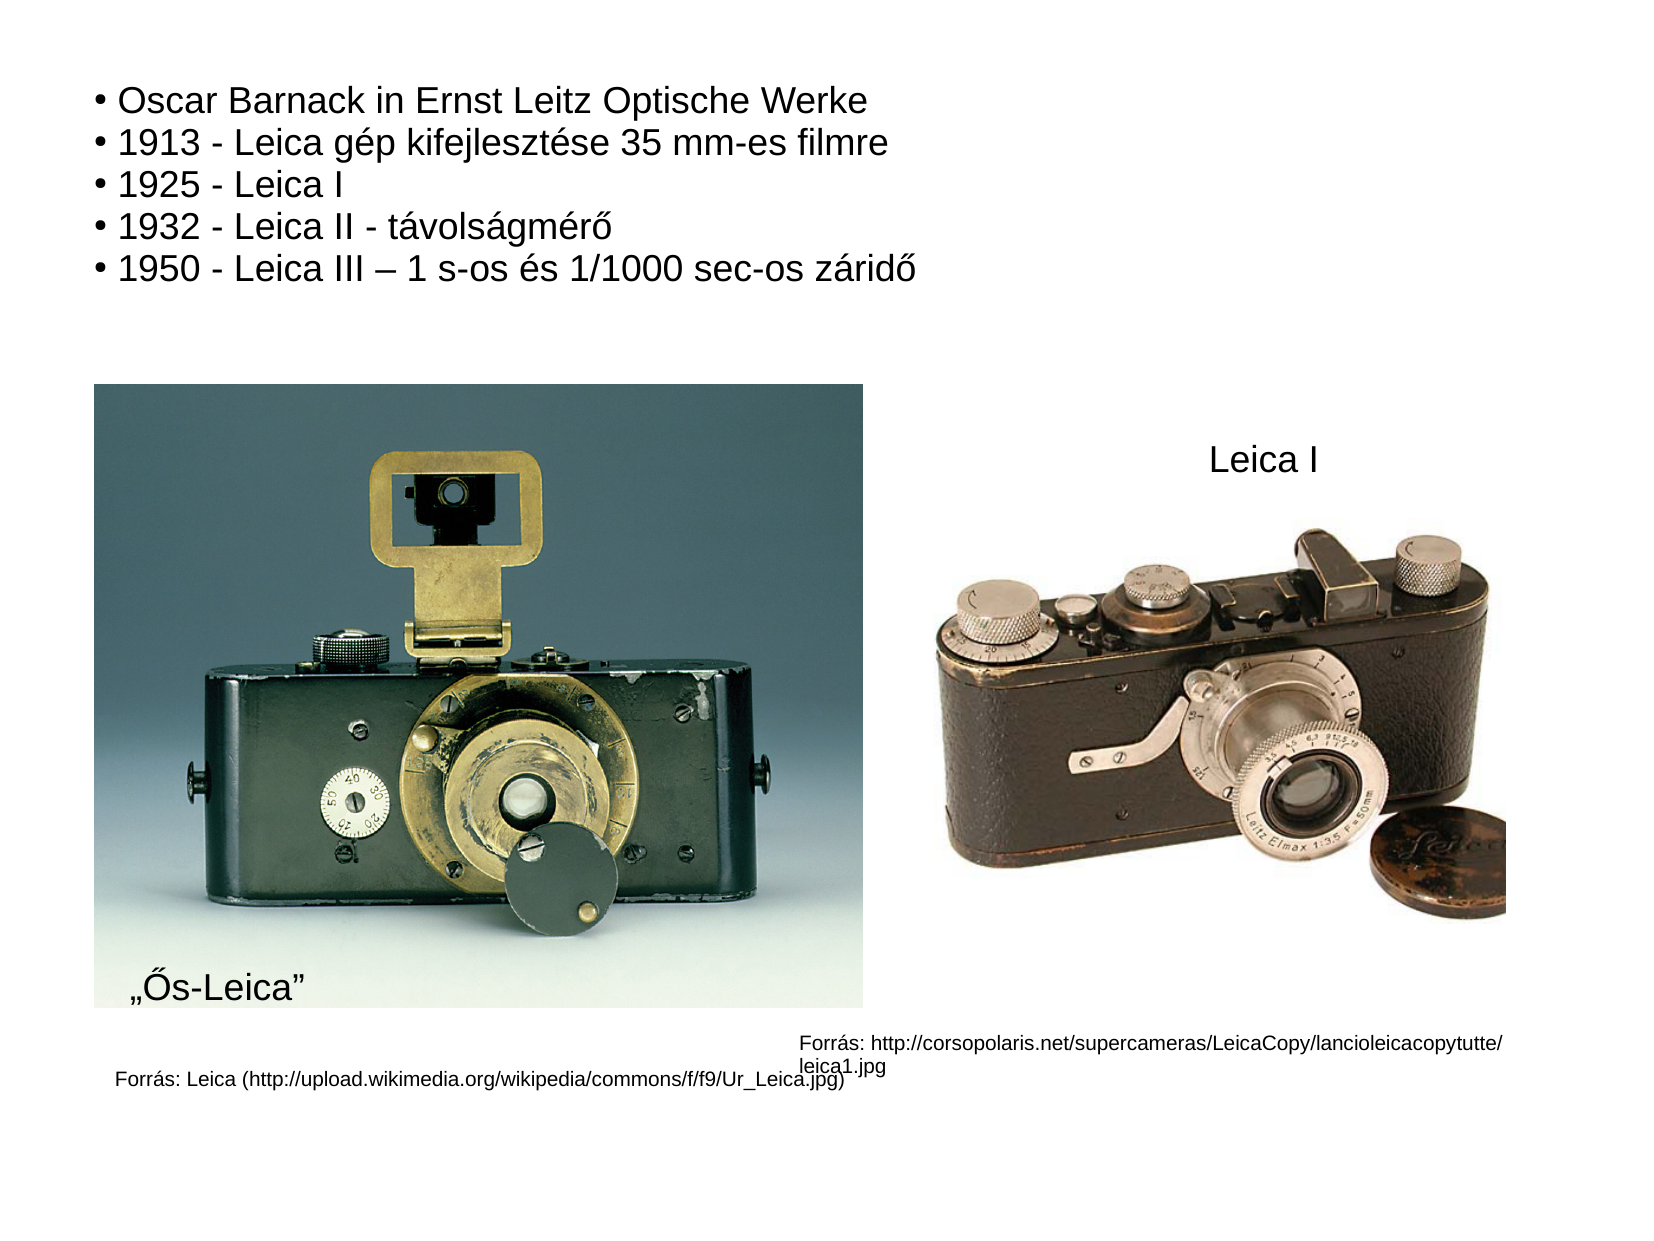

Oscar Barnack in Ernst Leitz Optische Werke
 1913 - Leica gép kifejlesztése 35 mm-es filmre
 1925 - Leica I
 1932 - Leica II - távolságmérő
 1950 - Leica III – 1 s-os és 1/1000 sec-os záridő
Leica I
„Ős-Leica”
Forrás: http://corsopolaris.net/supercameras/LeicaCopy/lancioleicacopytutte/leica1.jpg
Forrás: Leica (http://upload.wikimedia.org/wikipedia/commons/f/f9/Ur_Leica.jpg)